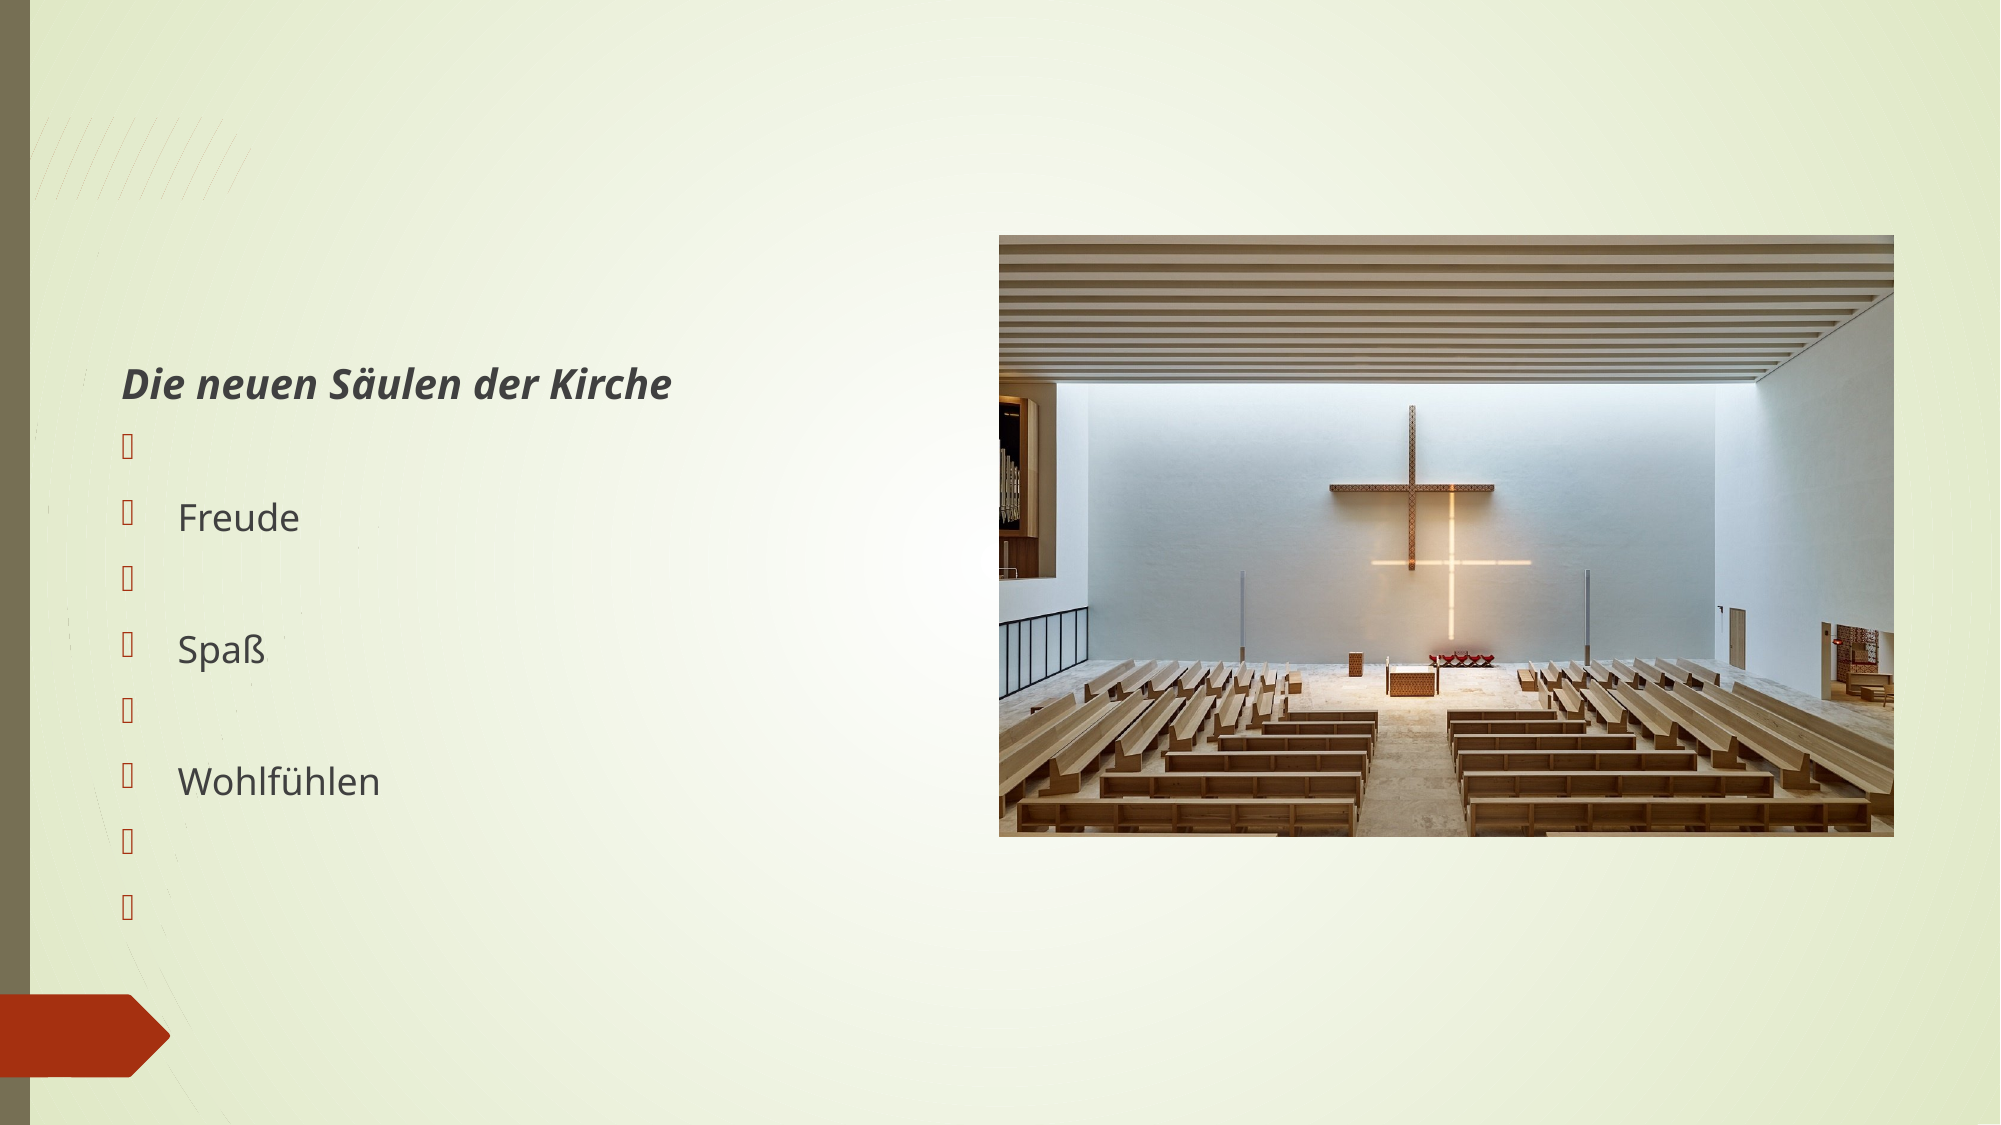

# Die neuen Säulen der Kirche
Freude
Spaß
Wohlfühlen